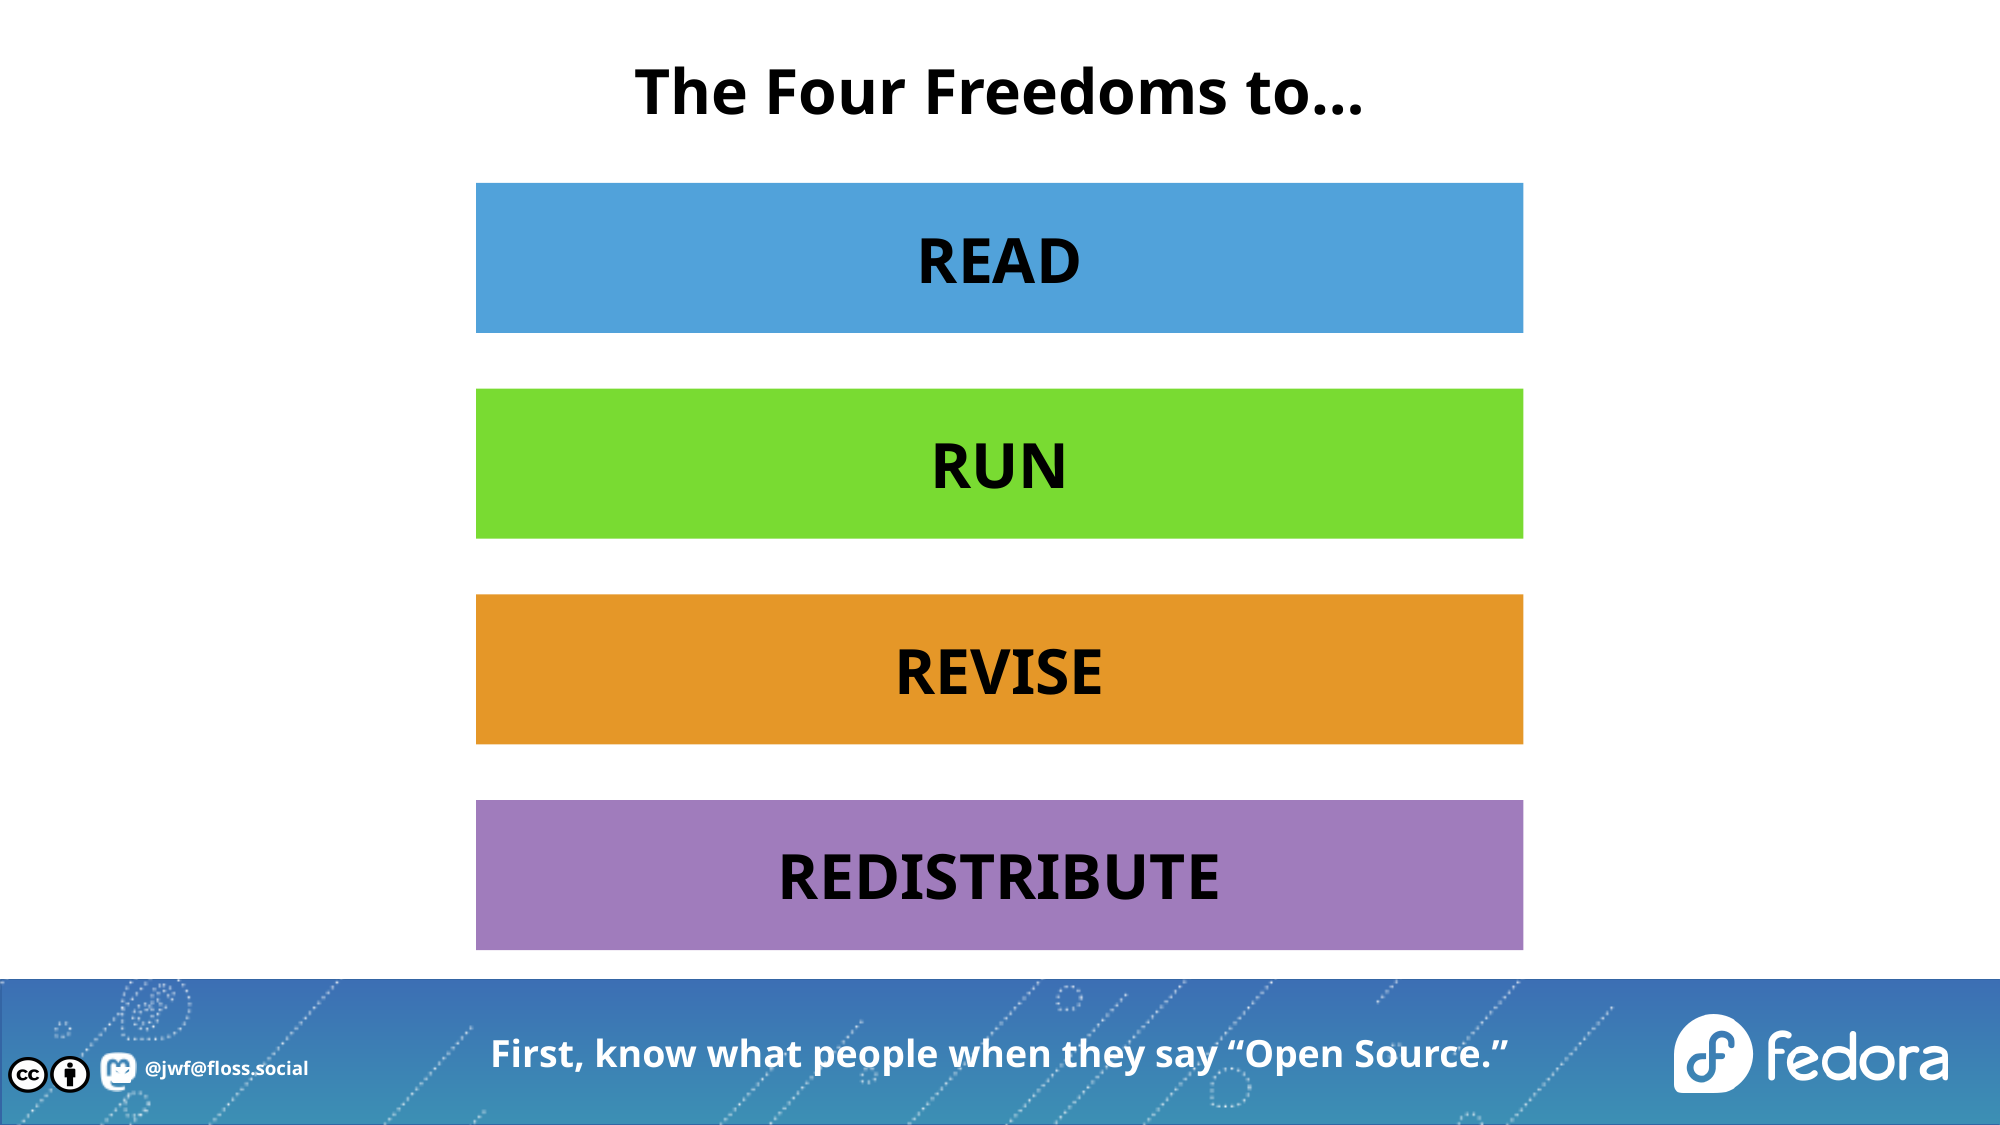

The Four Freedoms to…
READ
RUN
REVISE
REDISTRIBUTE
# First, know what people when they say “Open Source.”
@jwf@floss.social